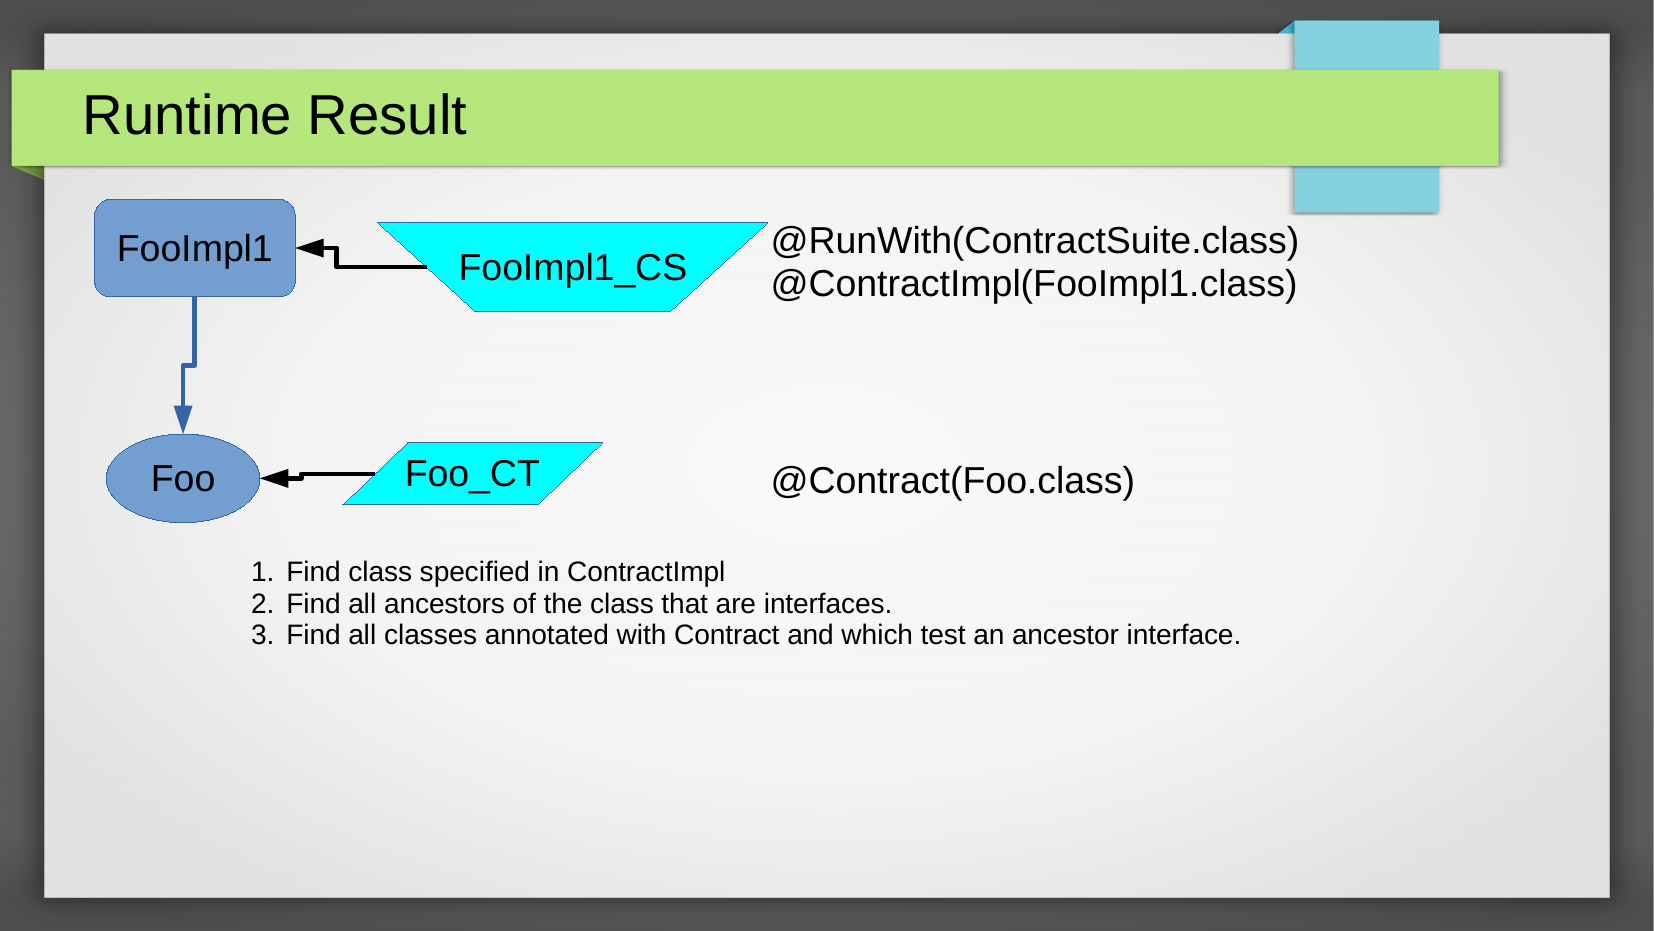

# Runtime Result
FooImpl1
@RunWith(ContractSuite.class)
@ContractImpl(FooImpl1.class)
FooImpl1_CS
Foo
Foo_CT
@Contract(Foo.class)
Find class specified in ContractImpl
Find all ancestors of the class that are interfaces.
Find all classes annotated with Contract and which test an ancestor interface.